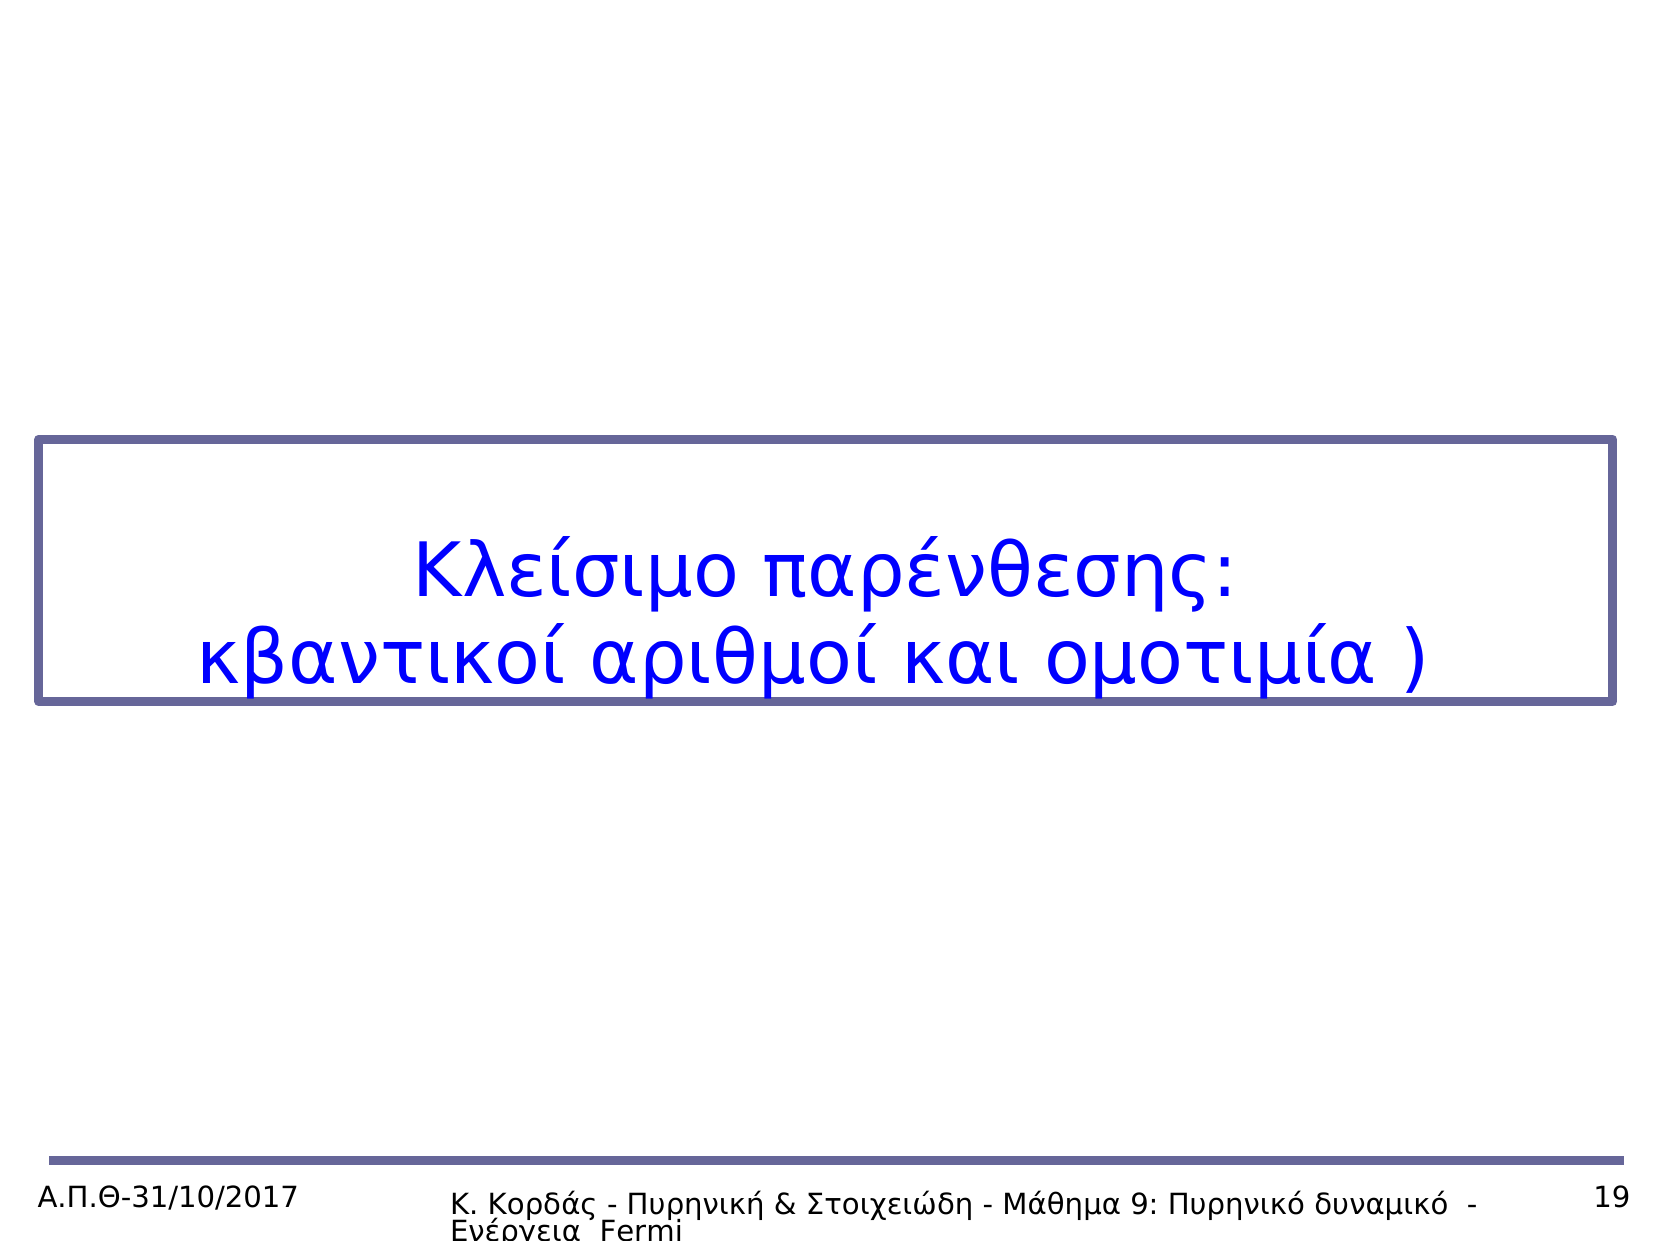

# Κλείσιμο παρένθεσης: κβαντικοί αριθμοί και ομοτιμία )
Α.Π.Θ-31/10/2017
19
Κ. Κορδάς - Πυρηνική & Στοιχειώδη - Μάθημα 9: Πυρηνικό δυναμικό - Ενέργεια Fermi